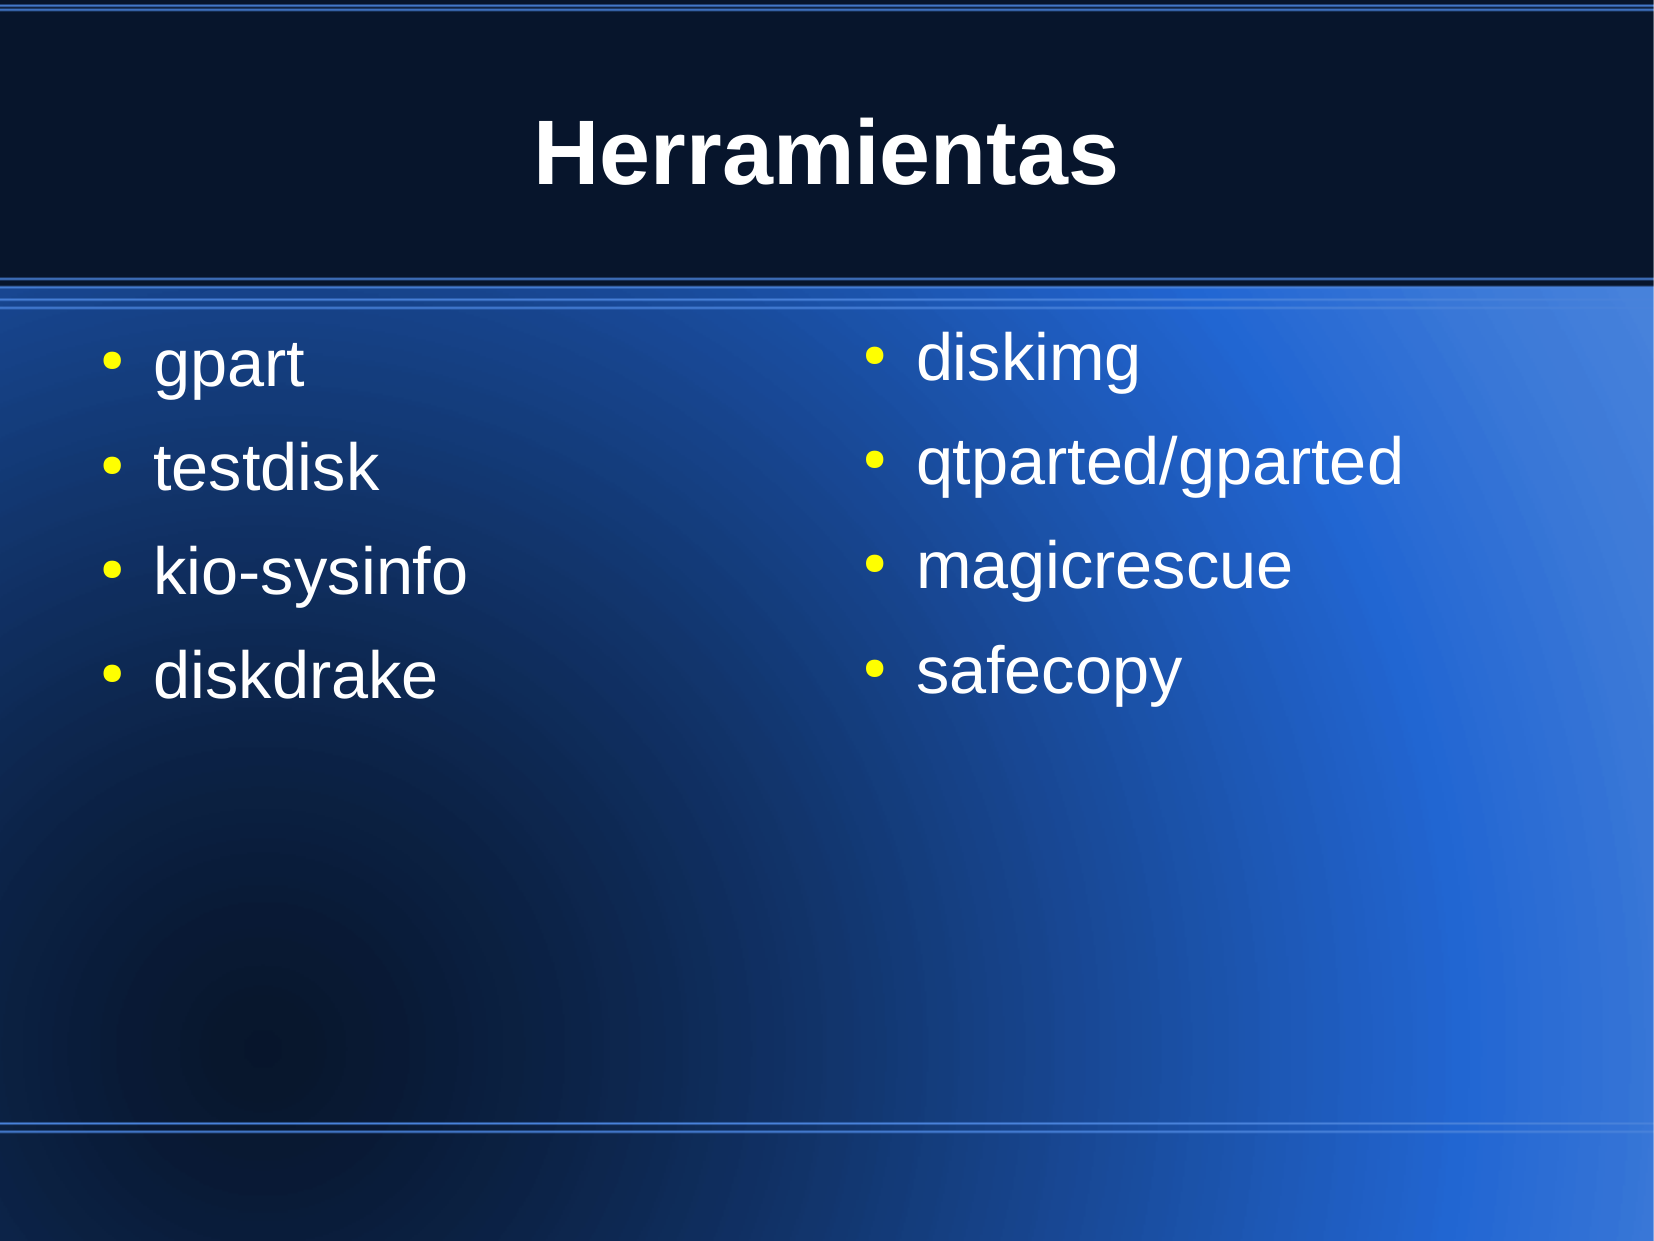

# Herramientas
diskimg
qtparted/gparted
magicrescue
safecopy
gpart
testdisk
kio-sysinfo
diskdrake